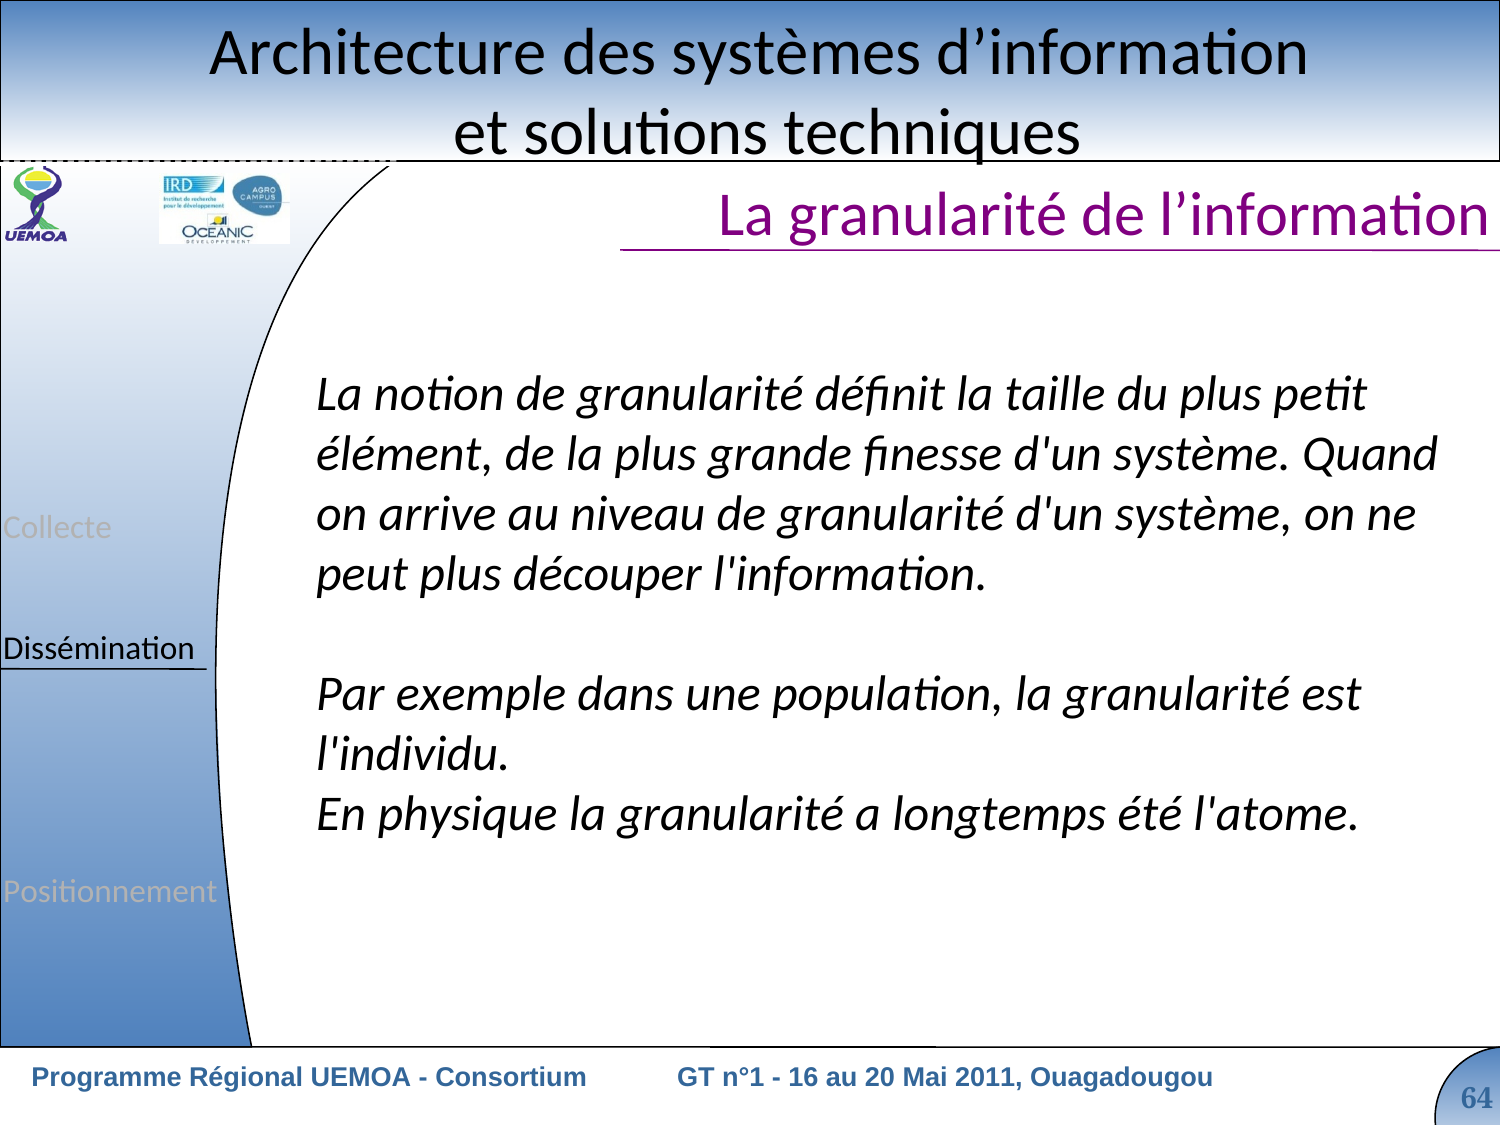

Architecture des systèmes d’information
et solutions techniques
La granularité de l’information
La notion de granularité définit la taille du plus petit élément, de la plus grande finesse d'un système. Quand on arrive au niveau de granularité d'un système, on ne peut plus découper l'information.
Par exemple dans une population, la granularité est l'individu.
En physique la granularité a longtemps été l'atome.
Collecte
Dissémination
Positionnement